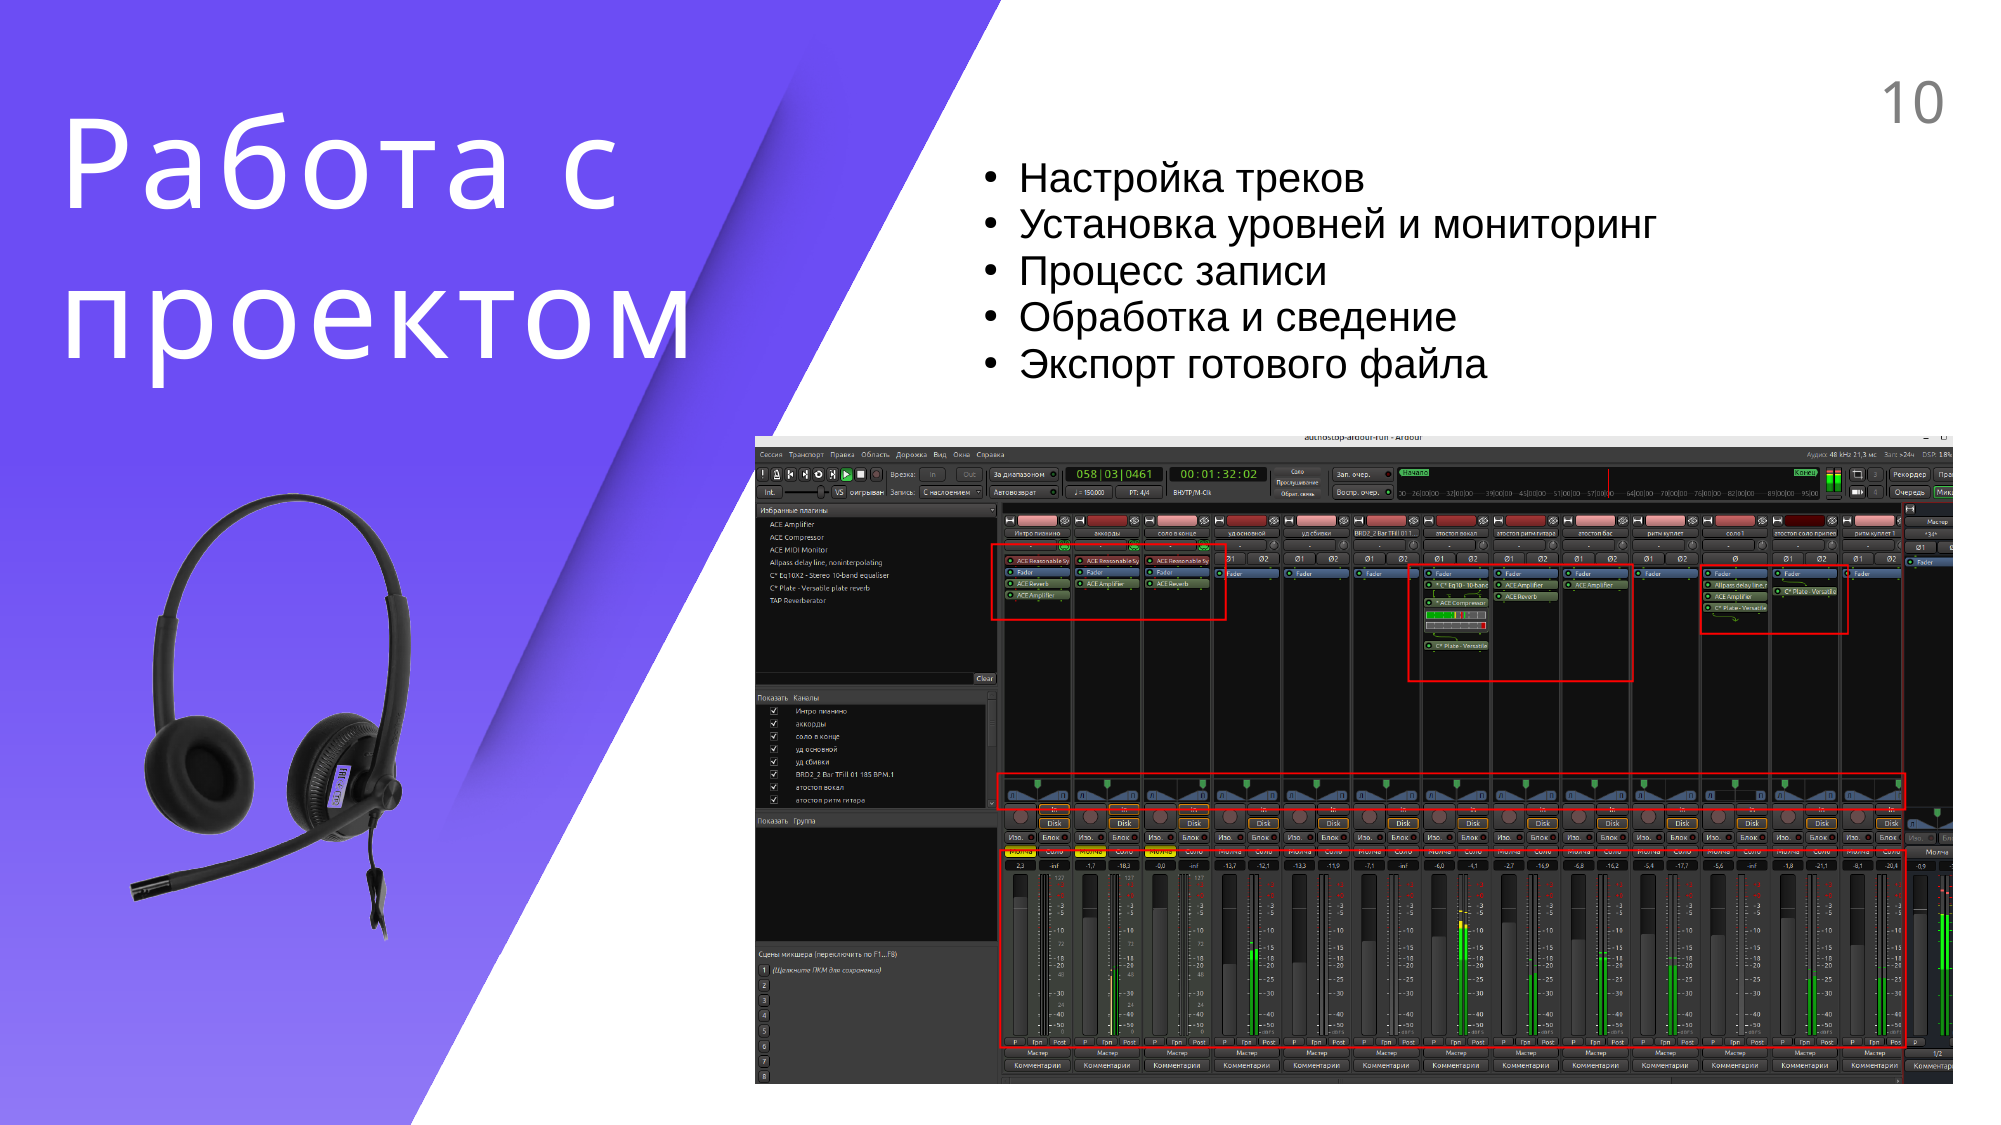

Работа с
проектом
Настройка треков
Установка уровней и мониторинг
Процесс записи
Обработка и сведение
Экспорт готового файла